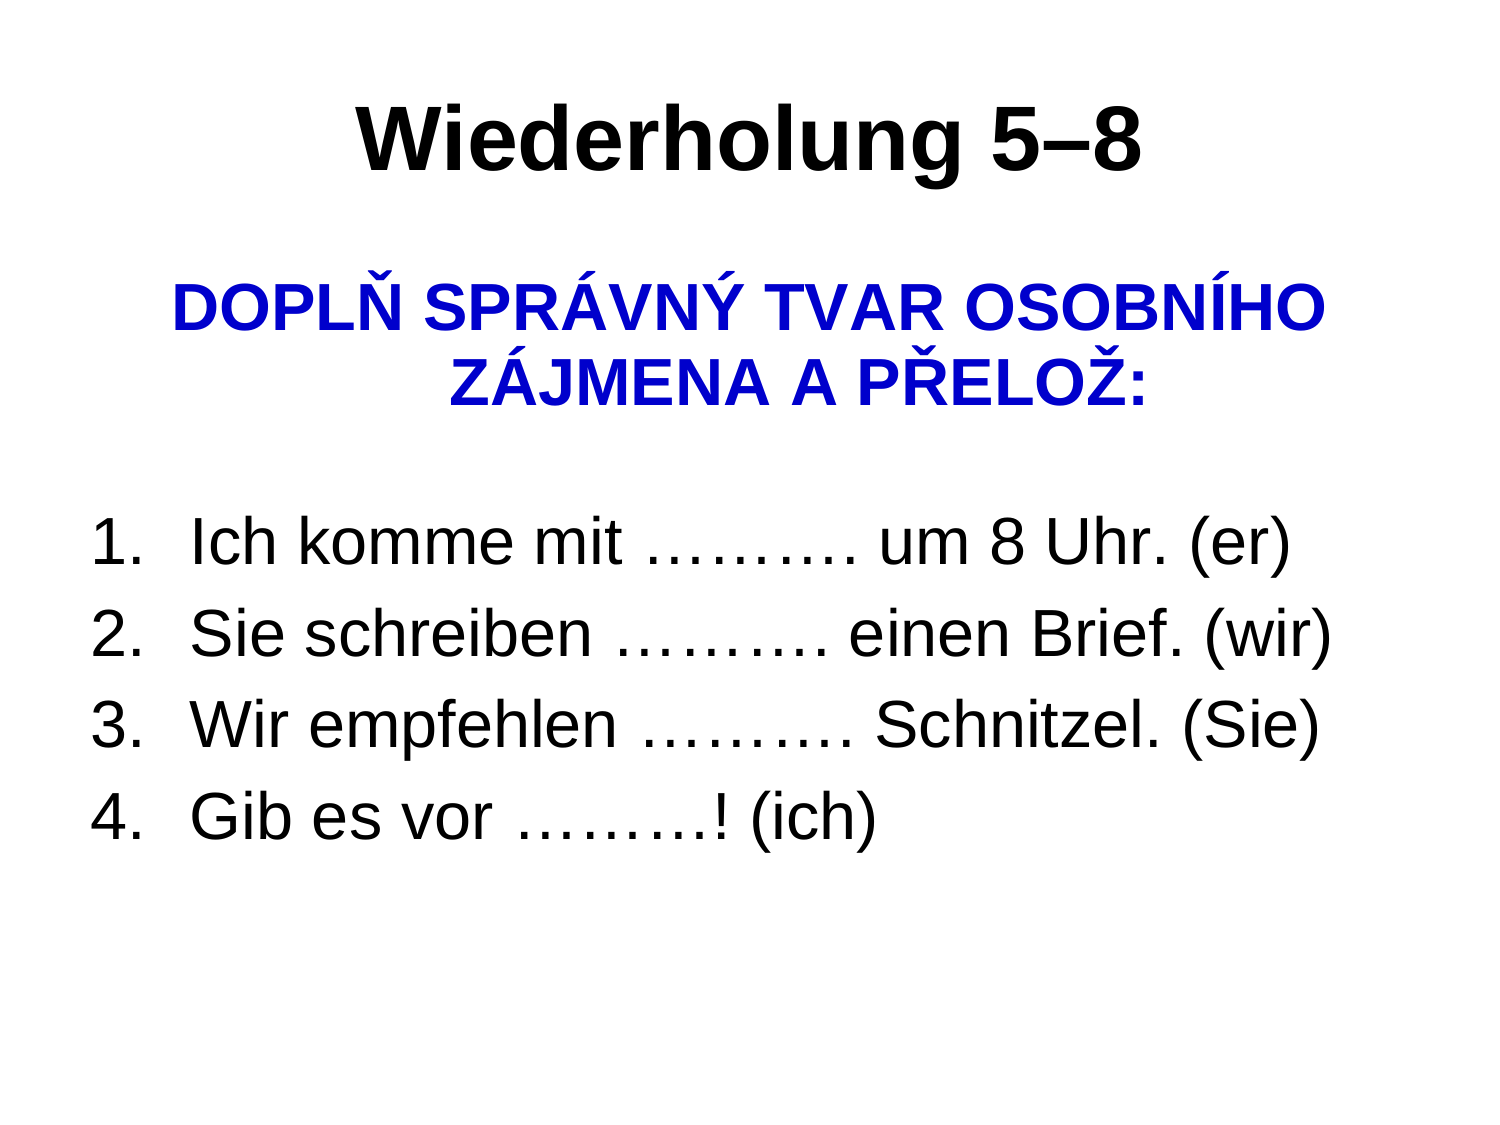

# Wiederholung 5–8
DOPLŇ SPRÁVNÝ TVAR OSOBNÍHO ZÁJMENA A PŘELOŽ:
Ich komme mit ………. um 8 Uhr. (er)
Sie schreiben ………. einen Brief. (wir)
Wir empfehlen ………. Schnitzel. (Sie)
Gib es vor ………! (ich)